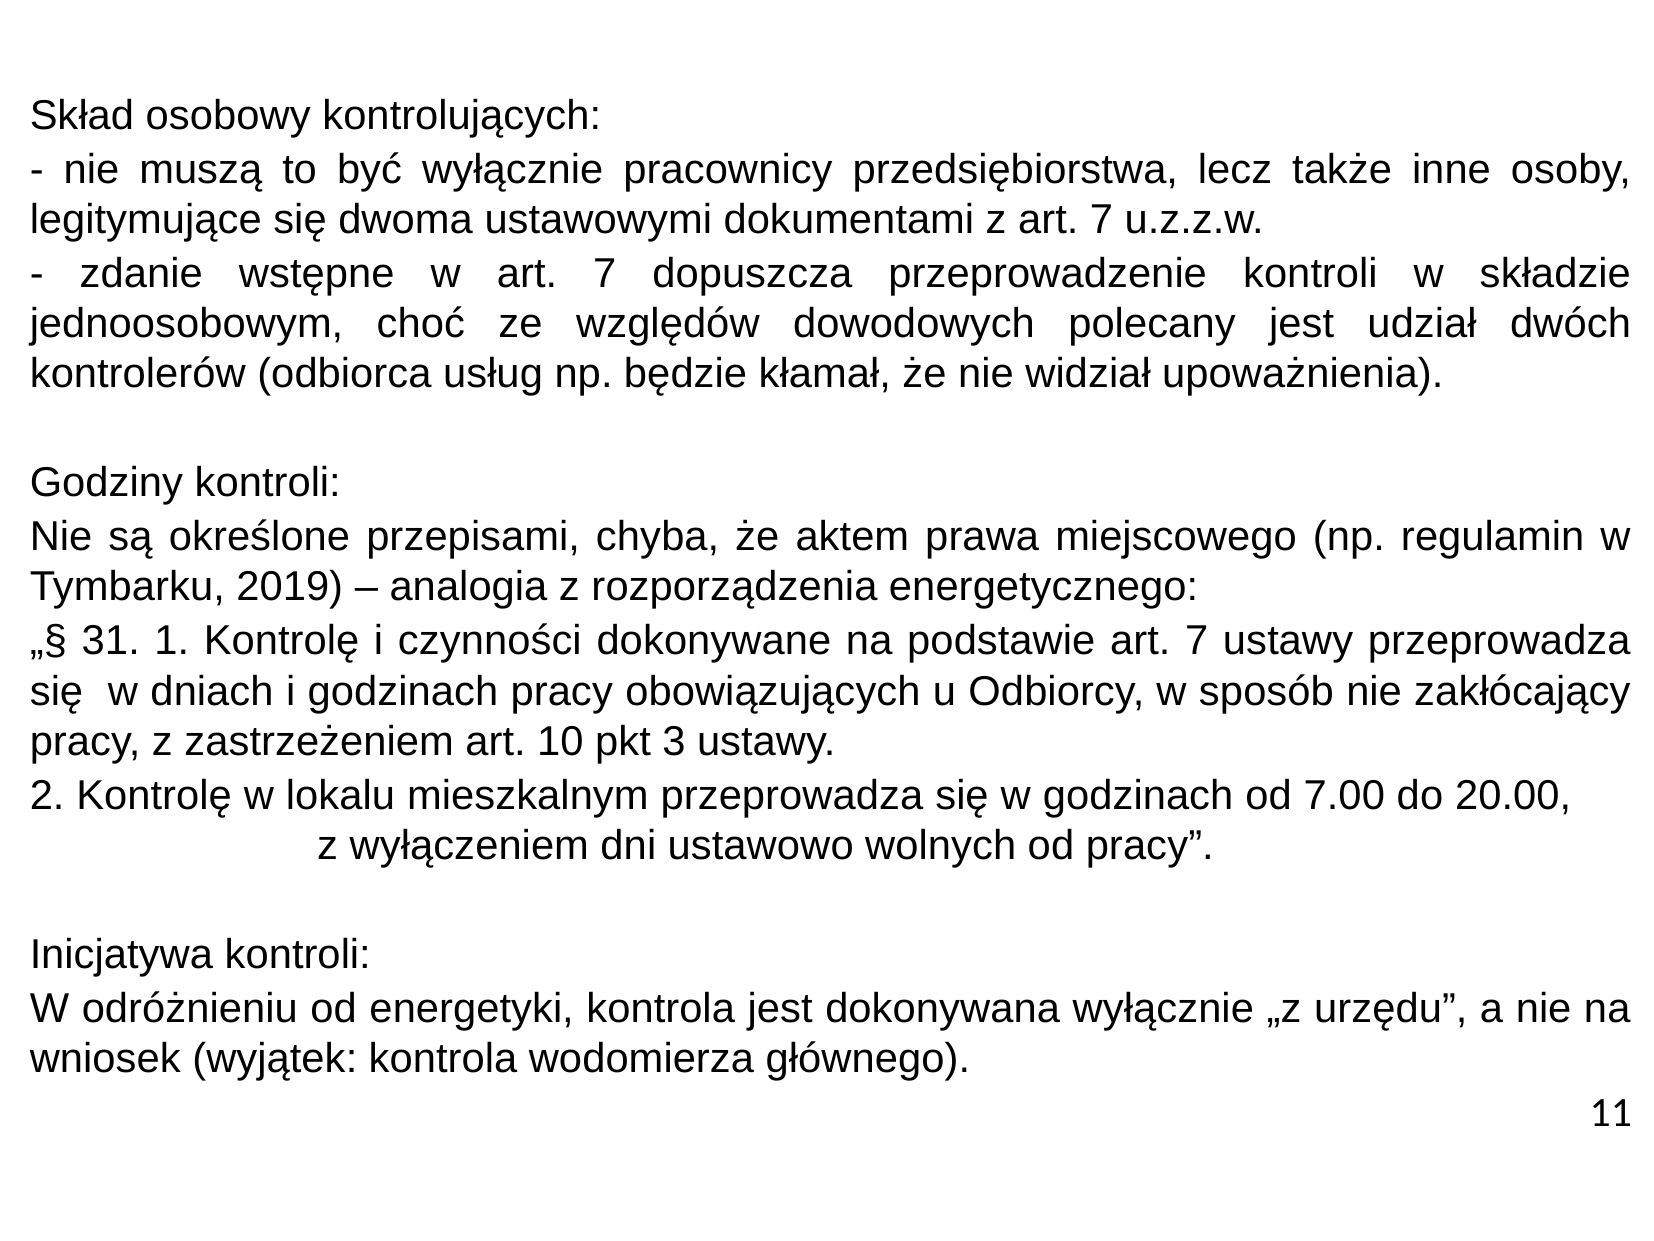

# Skład osobowy kontrolujących:
- nie muszą to być wyłącznie pracownicy przedsiębiorstwa, lecz także inne osoby, legitymujące się dwoma ustawowymi dokumentami z art. 7 u.z.z.w.
- zdanie wstępne w art. 7 dopuszcza przeprowadzenie kontroli w składzie jednoosobowym, choć ze względów dowodowych polecany jest udział dwóch kontrolerów (odbiorca usług np. będzie kłamał, że nie widział upoważnienia).
Godziny kontroli:
Nie są określone przepisami, chyba, że aktem prawa miejscowego (np. regulamin w Tymbarku, 2019) – analogia z rozporządzenia energetycznego:
„§ 31. 1. Kontrolę i czynności dokonywane na podstawie art. 7 ustawy przeprowadza się w dniach i godzinach pracy obowiązujących u Odbiorcy, w sposób nie zakłócający pracy, z zastrzeżeniem art. 10 pkt 3 ustawy.
2. Kontrolę w lokalu mieszkalnym przeprowadza się w godzinach od 7.00 do 20.00, z wyłączeniem dni ustawowo wolnych od pracy”.
Inicjatywa kontroli:
W odróżnieniu od energetyki, kontrola jest dokonywana wyłącznie „z urzędu”, a nie na wniosek (wyjątek: kontrola wodomierza głównego).
11